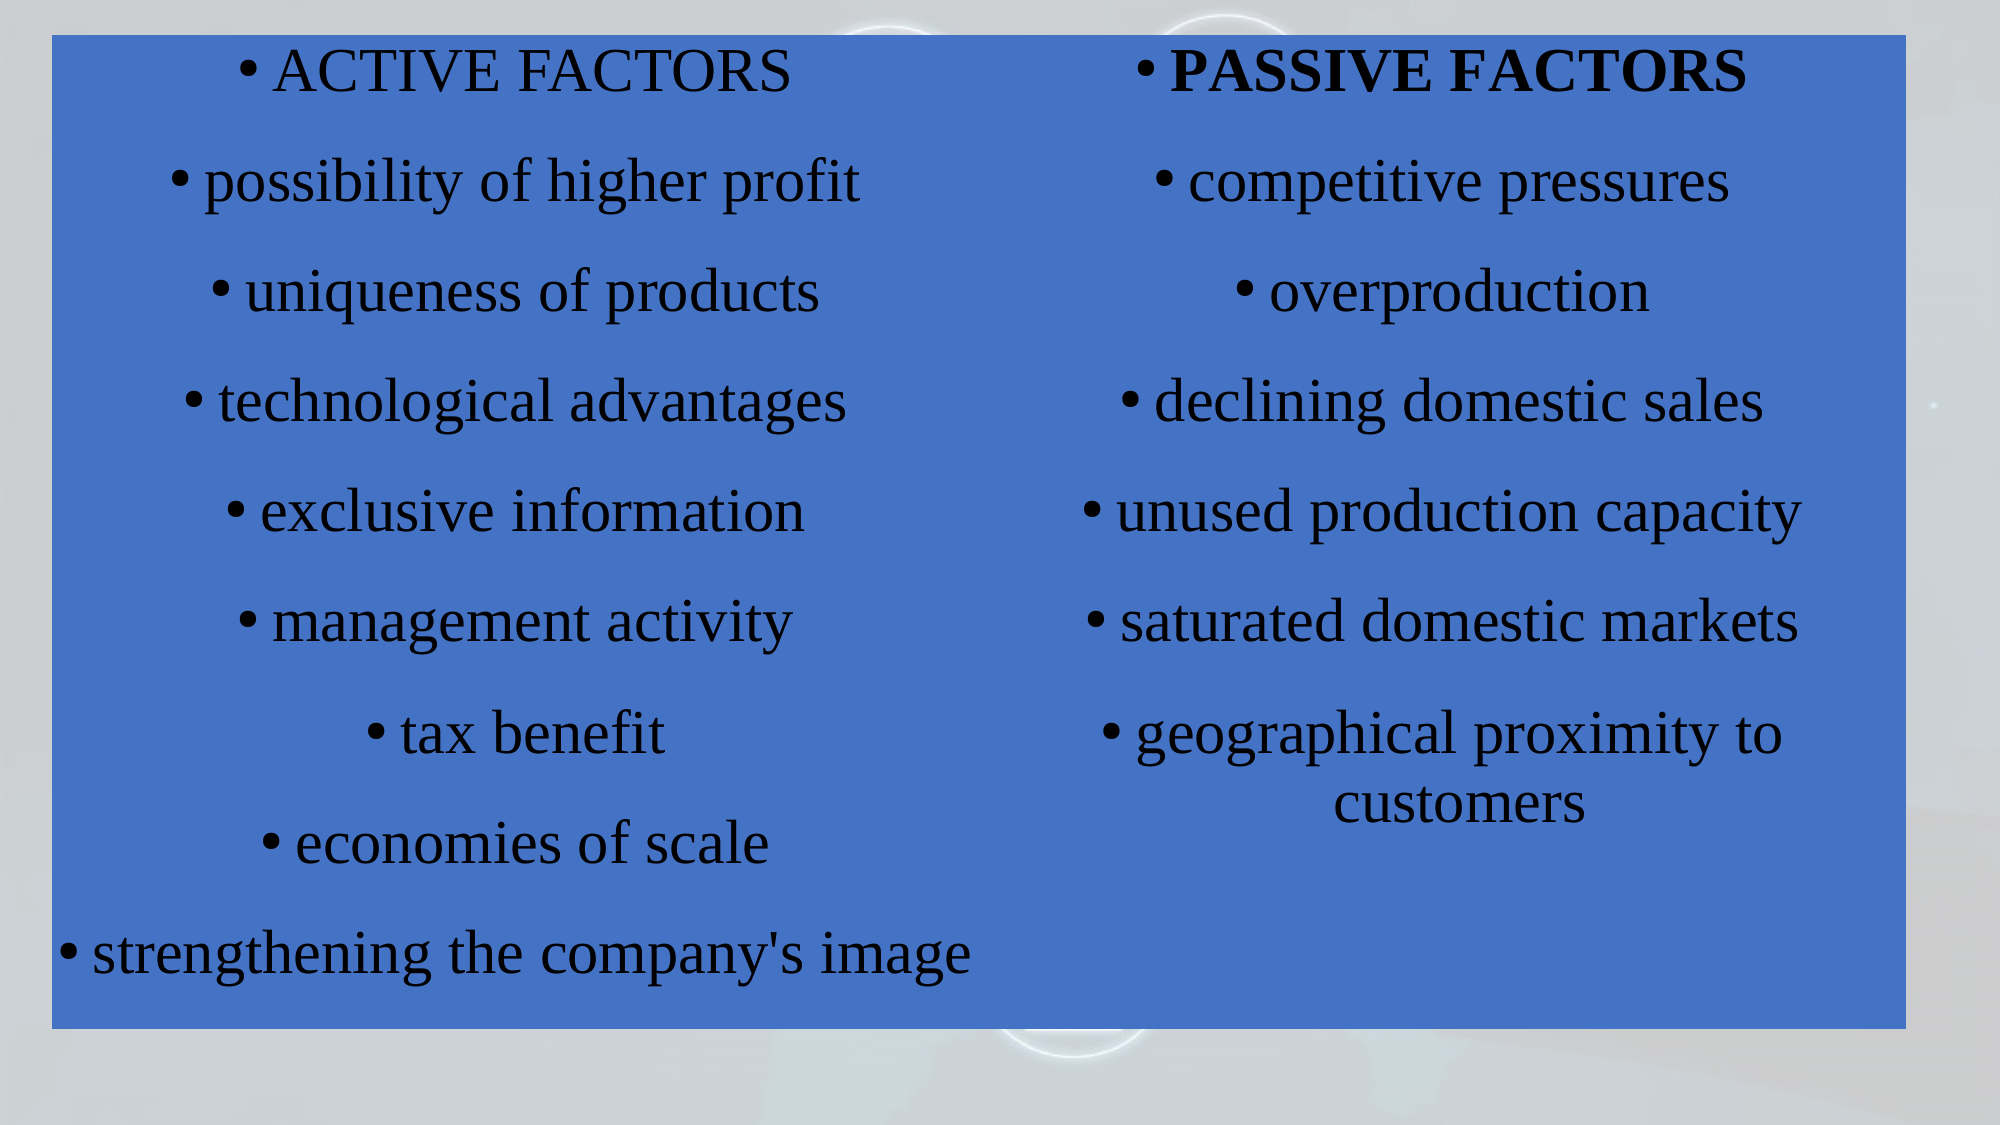

| ACTIVE FACTORS | PASSIVE FACTORS |
| --- | --- |
| possibility of higher profit | competitive pressures |
| uniqueness of products | overproduction |
| technological advantages | declining domestic sales |
| exclusive information | unused production capacity |
| management activity | saturated domestic markets |
| tax benefit | geographical proximity to customers |
| economies of scale | |
| strengthening the company's image | |